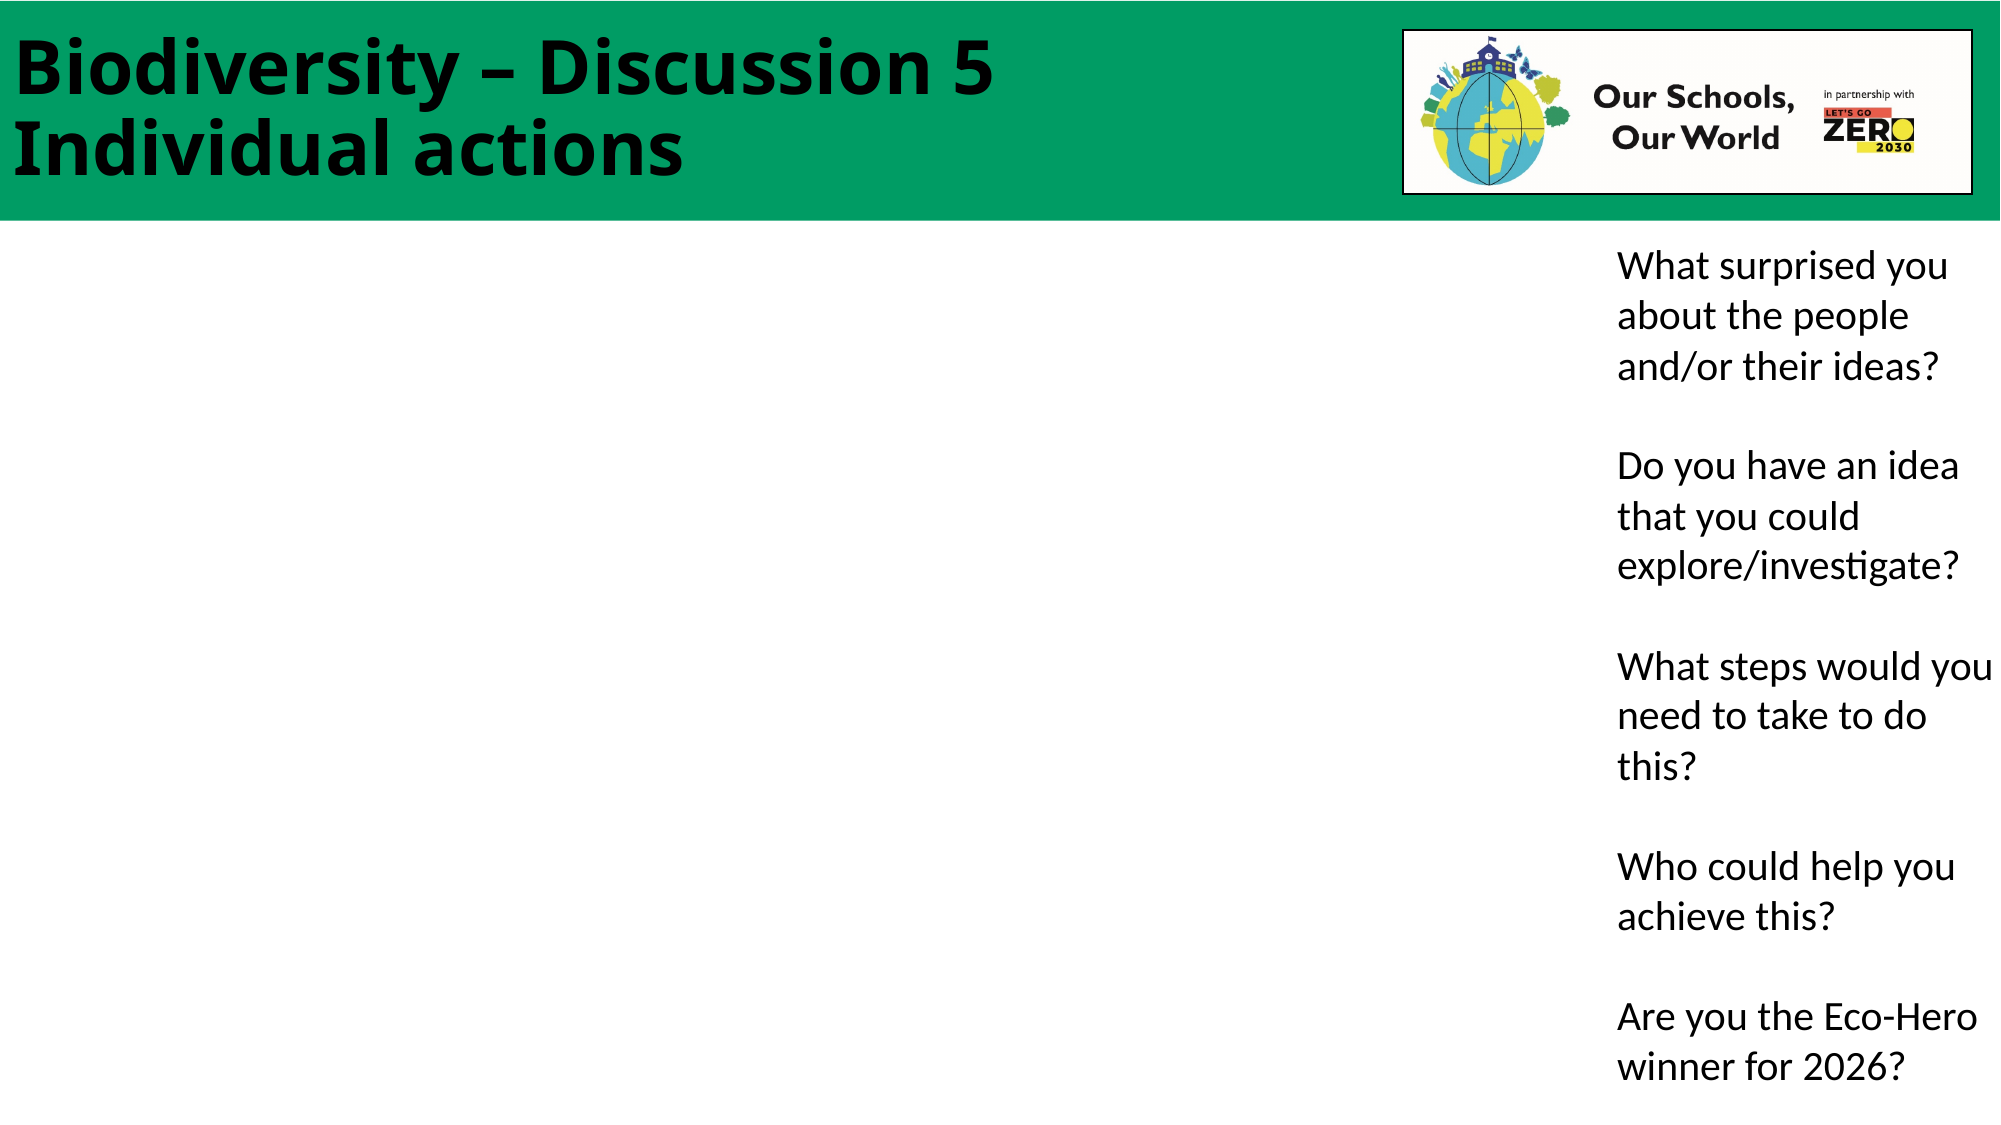

# Biodiversity – Discussion 5 Individual actions
What surprised you about the people and/or their ideas?
Do you have an idea that you could explore/investigate?
What steps would you need to take to do this?
Who could help you achieve this?
Are you the Eco-Hero winner for 2026?